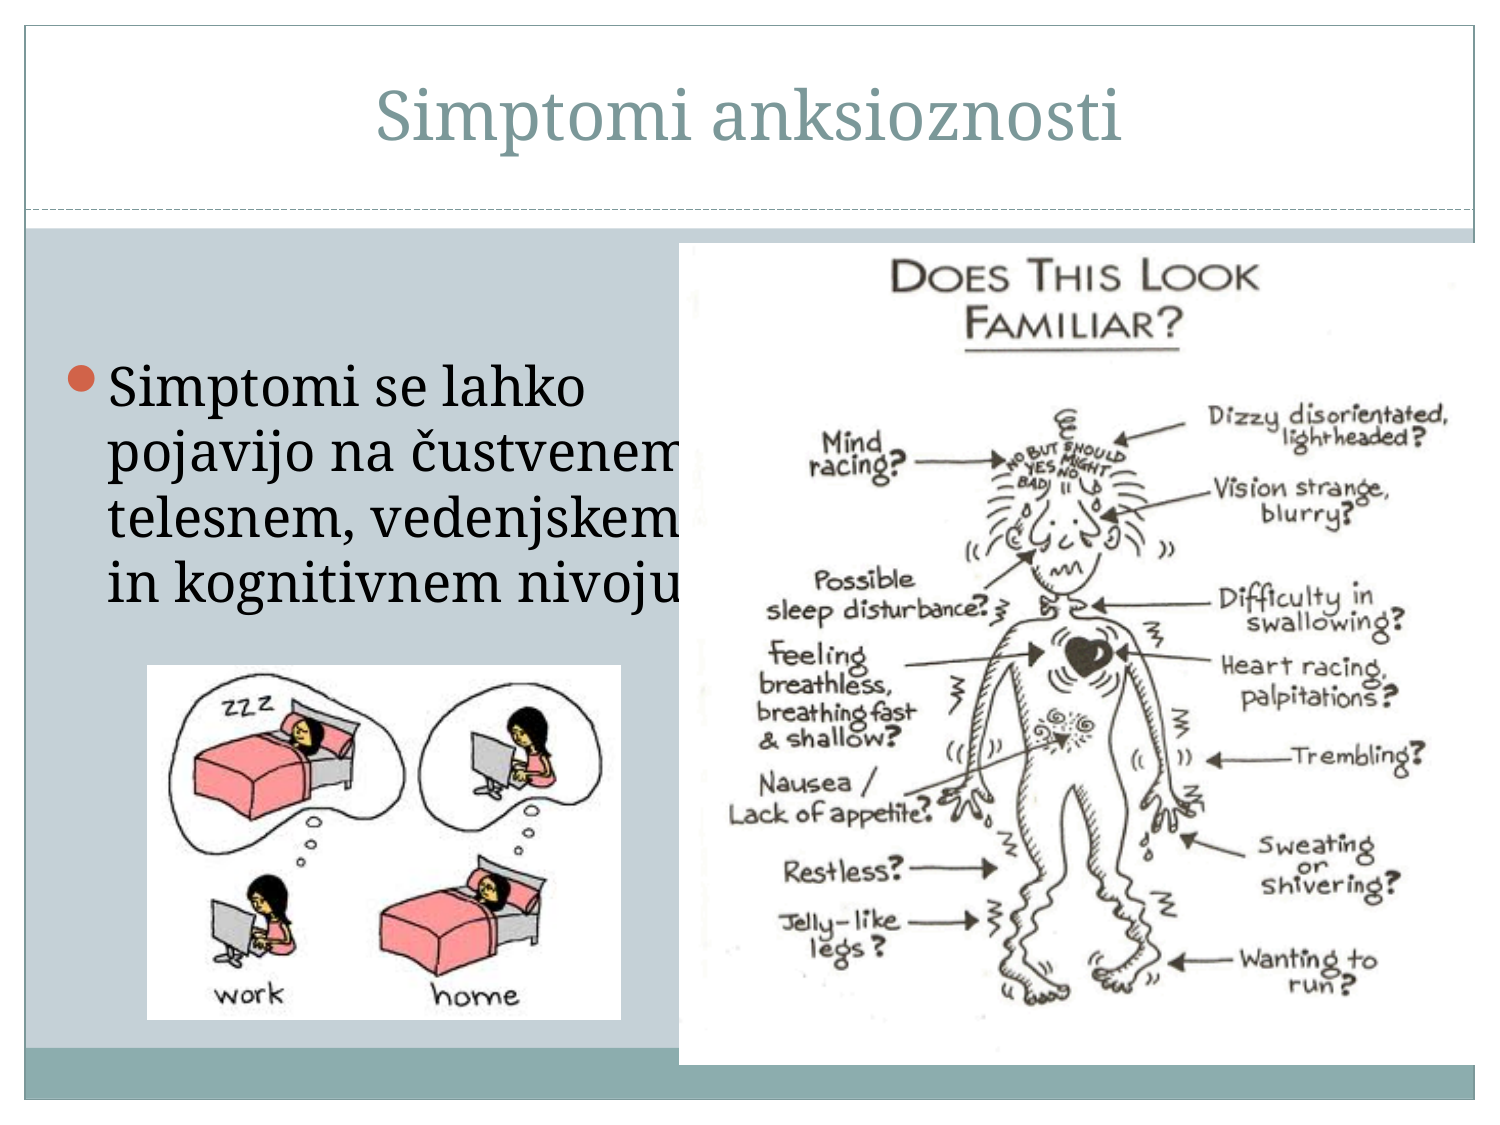

# Simptomi anksioznosti
Simptomi se lahko pojavijo na čustvenem, telesnem, vedenjskem in kognitivnem nivoju.